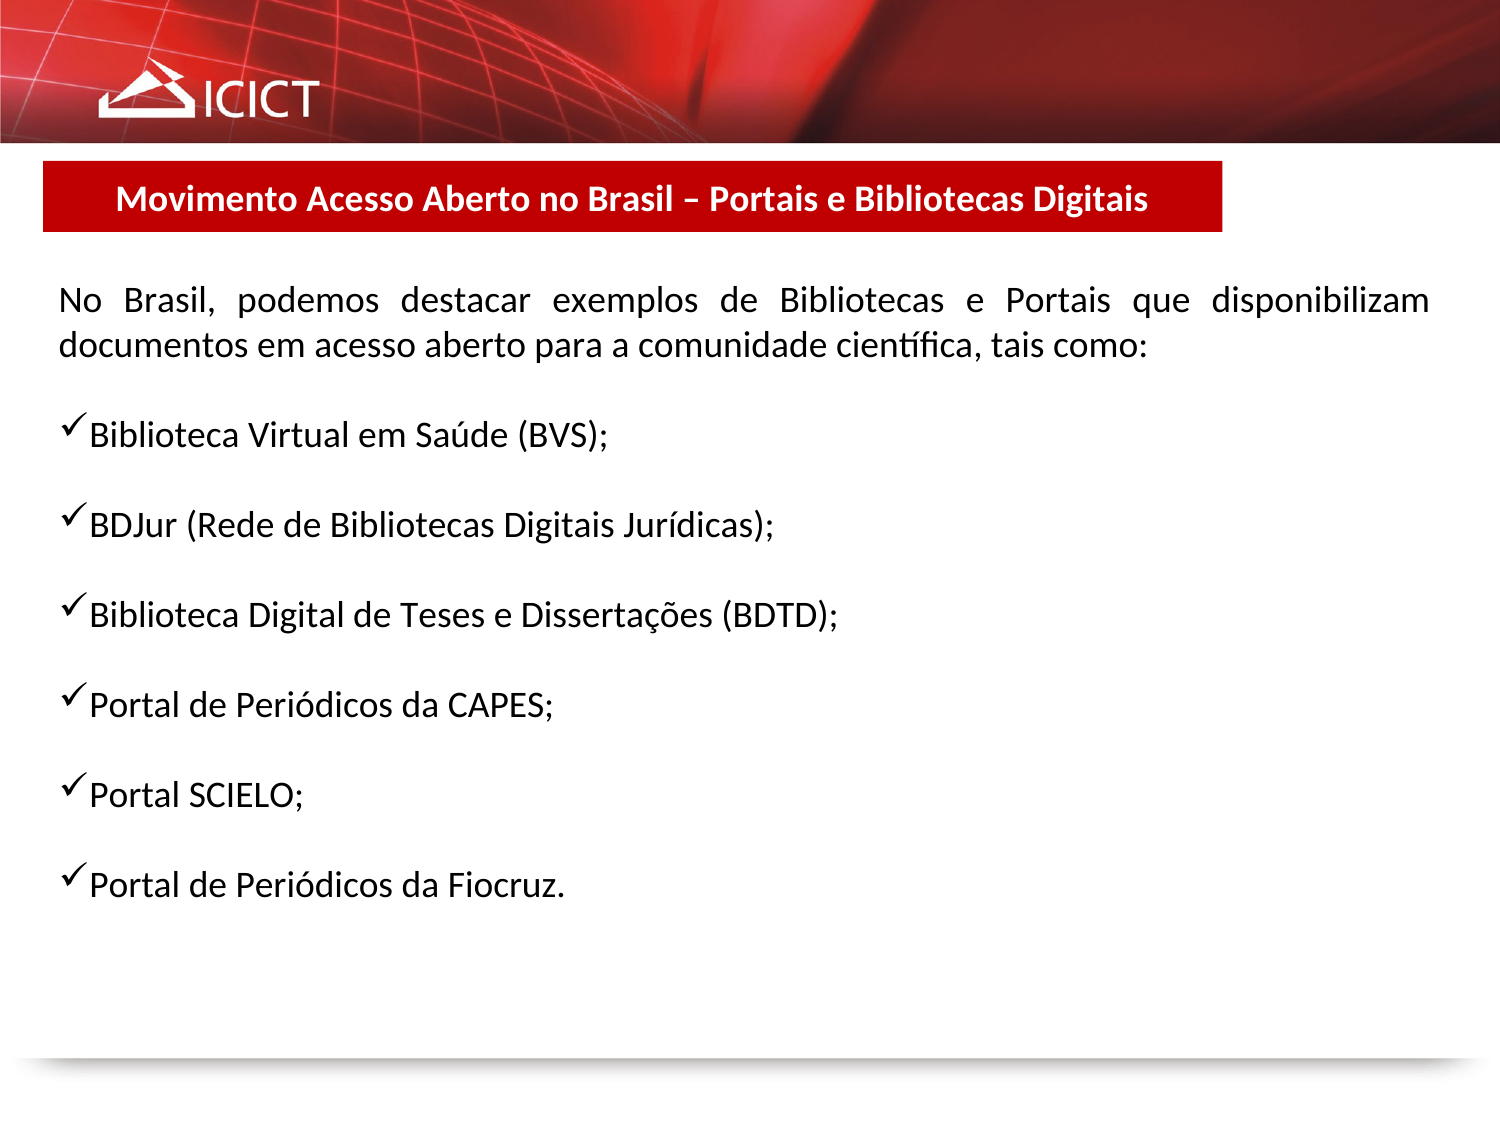

Movimento Acesso Aberto no Brasil – Portais e Bibliotecas Digitais
No Brasil, podemos destacar exemplos de Bibliotecas e Portais que disponibilizam documentos em acesso aberto para a comunidade científica, tais como:
Biblioteca Virtual em Saúde (BVS);
BDJur (Rede de Bibliotecas Digitais Jurídicas);
Biblioteca Digital de Teses e Dissertações (BDTD);
Portal de Periódicos da CAPES;
Portal SCIELO;
Portal de Periódicos da Fiocruz.